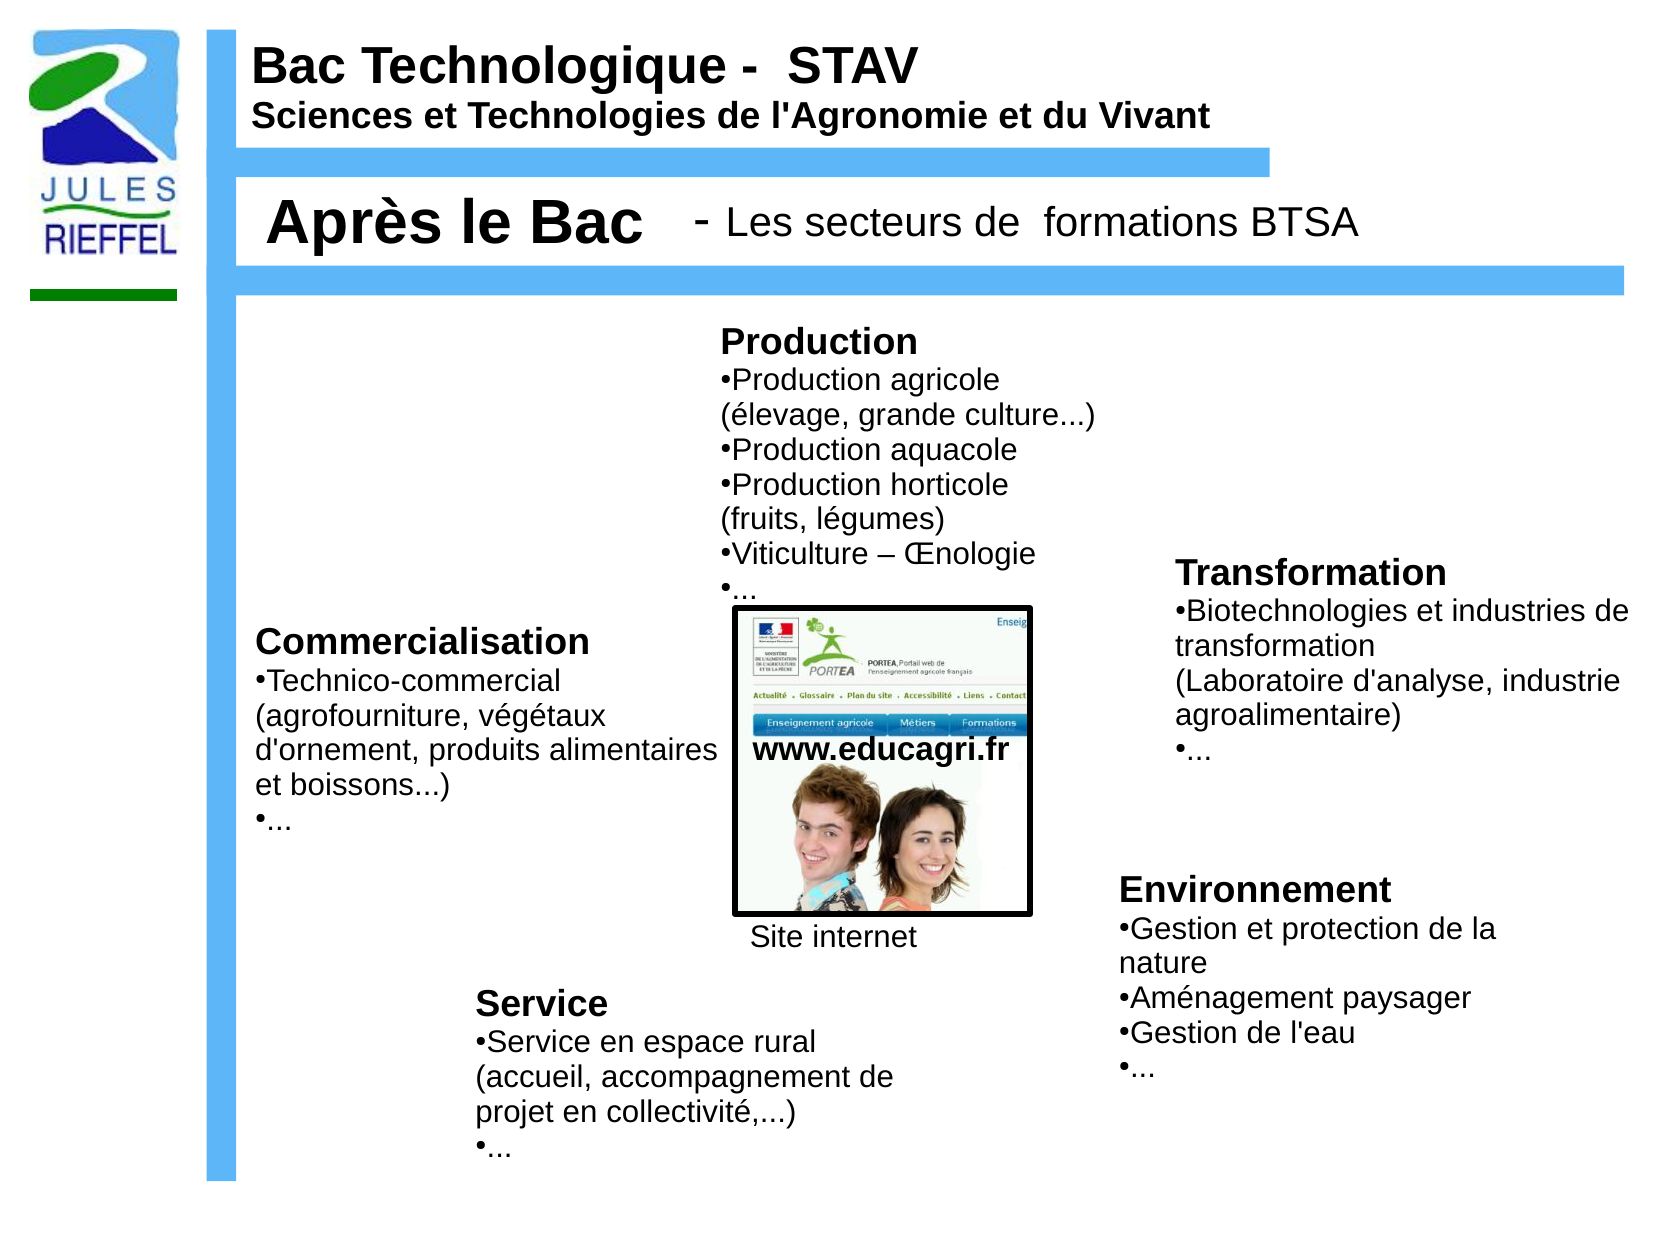

- Les secteurs de formations BTSA
# Après le Bac
Production
Production agricole
(élevage, grande culture...)
Production aquacole
Production horticole
(fruits, légumes)
Viticulture – Œnologie
...
Transformation
Biotechnologies et industries de transformation
(Laboratoire d'analyse, industrie agroalimentaire)
...
Commercialisation
Technico-commercial
(agrofourniture, végétaux d'ornement, produits alimentaires et boissons...)
...
Environnement
Gestion et protection de la nature
Aménagement paysager
Gestion de l'eau
...
Service
Service en espace rural
(accueil, accompagnement de projet en collectivité,...)
...
Site internet
www.educagri.fr